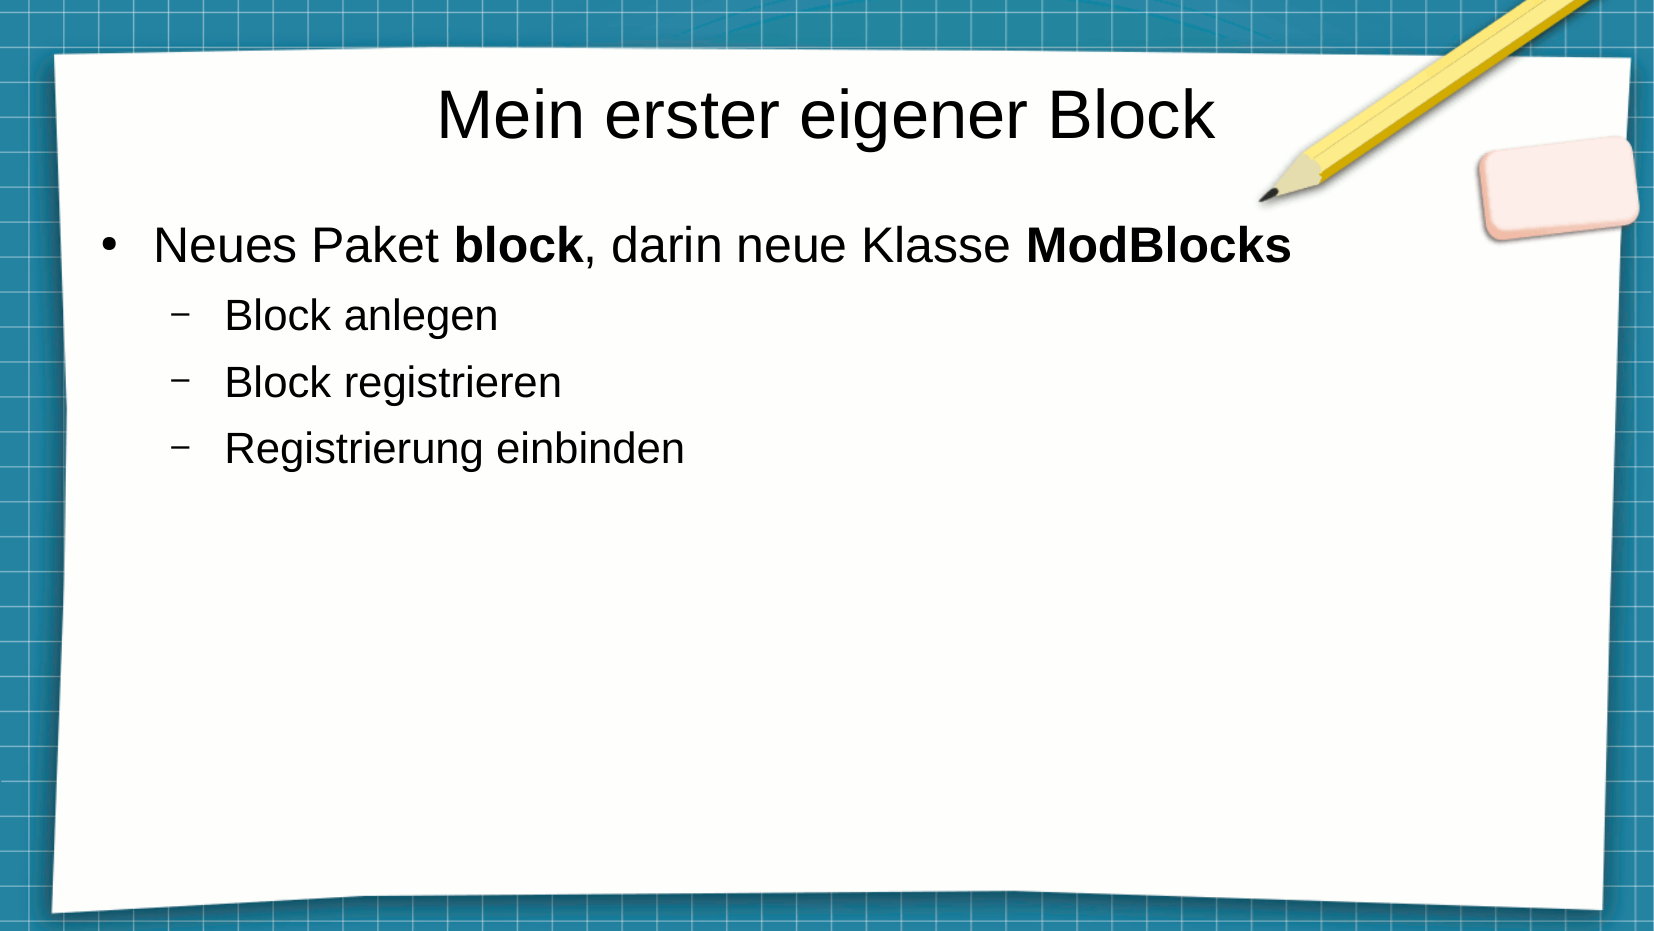

# Mein erster eigener Block
Neues Paket block, darin neue Klasse ModBlocks
Block anlegen
Block registrieren
Registrierung einbinden